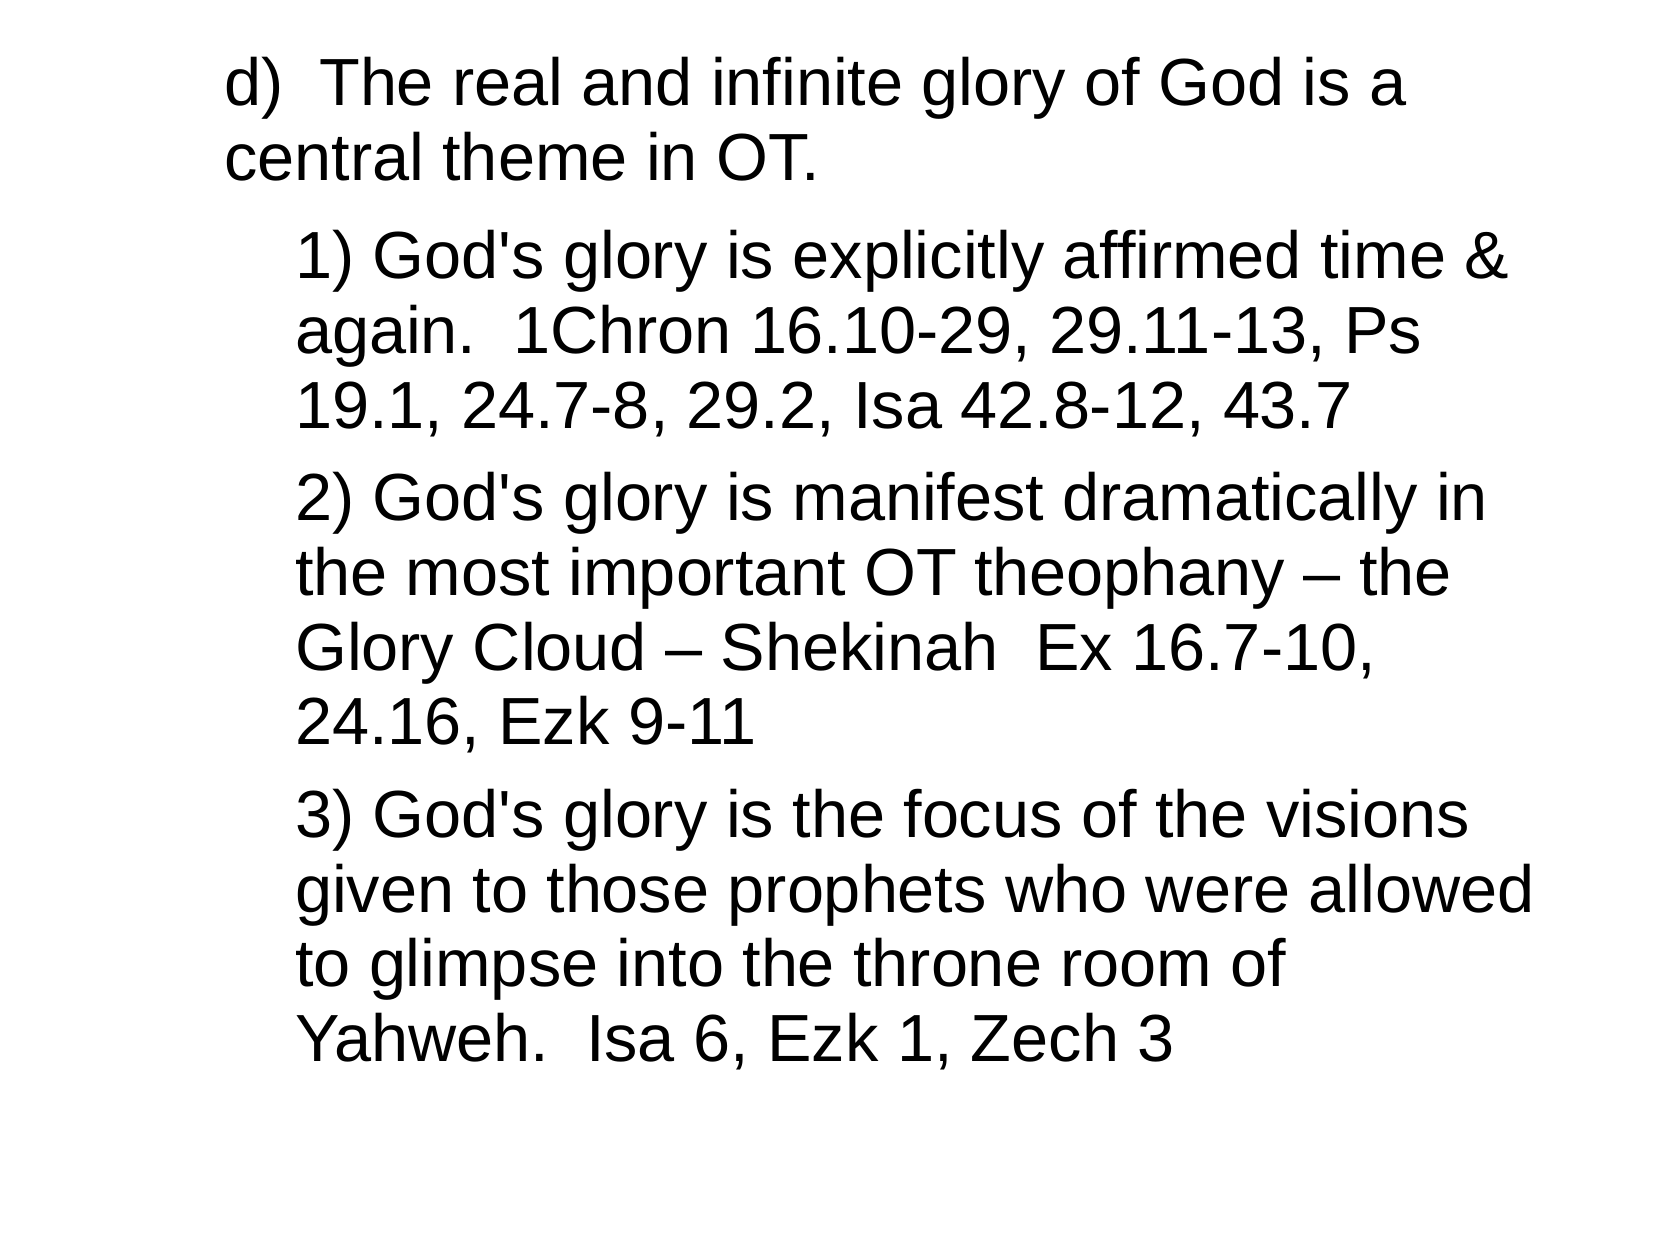

# d) The real and infinite glory of God is a central theme in OT.
1) God's glory is explicitly affirmed time & again. 1Chron 16.10-29, 29.11-13, Ps 19.1, 24.7-8, 29.2, Isa 42.8-12, 43.7
2) God's glory is manifest dramatically in the most important OT theophany – the Glory Cloud – Shekinah Ex 16.7-10, 24.16, Ezk 9-11
3) God's glory is the focus of the visions given to those prophets who were allowed to glimpse into the throne room of Yahweh. Isa 6, Ezk 1, Zech 3